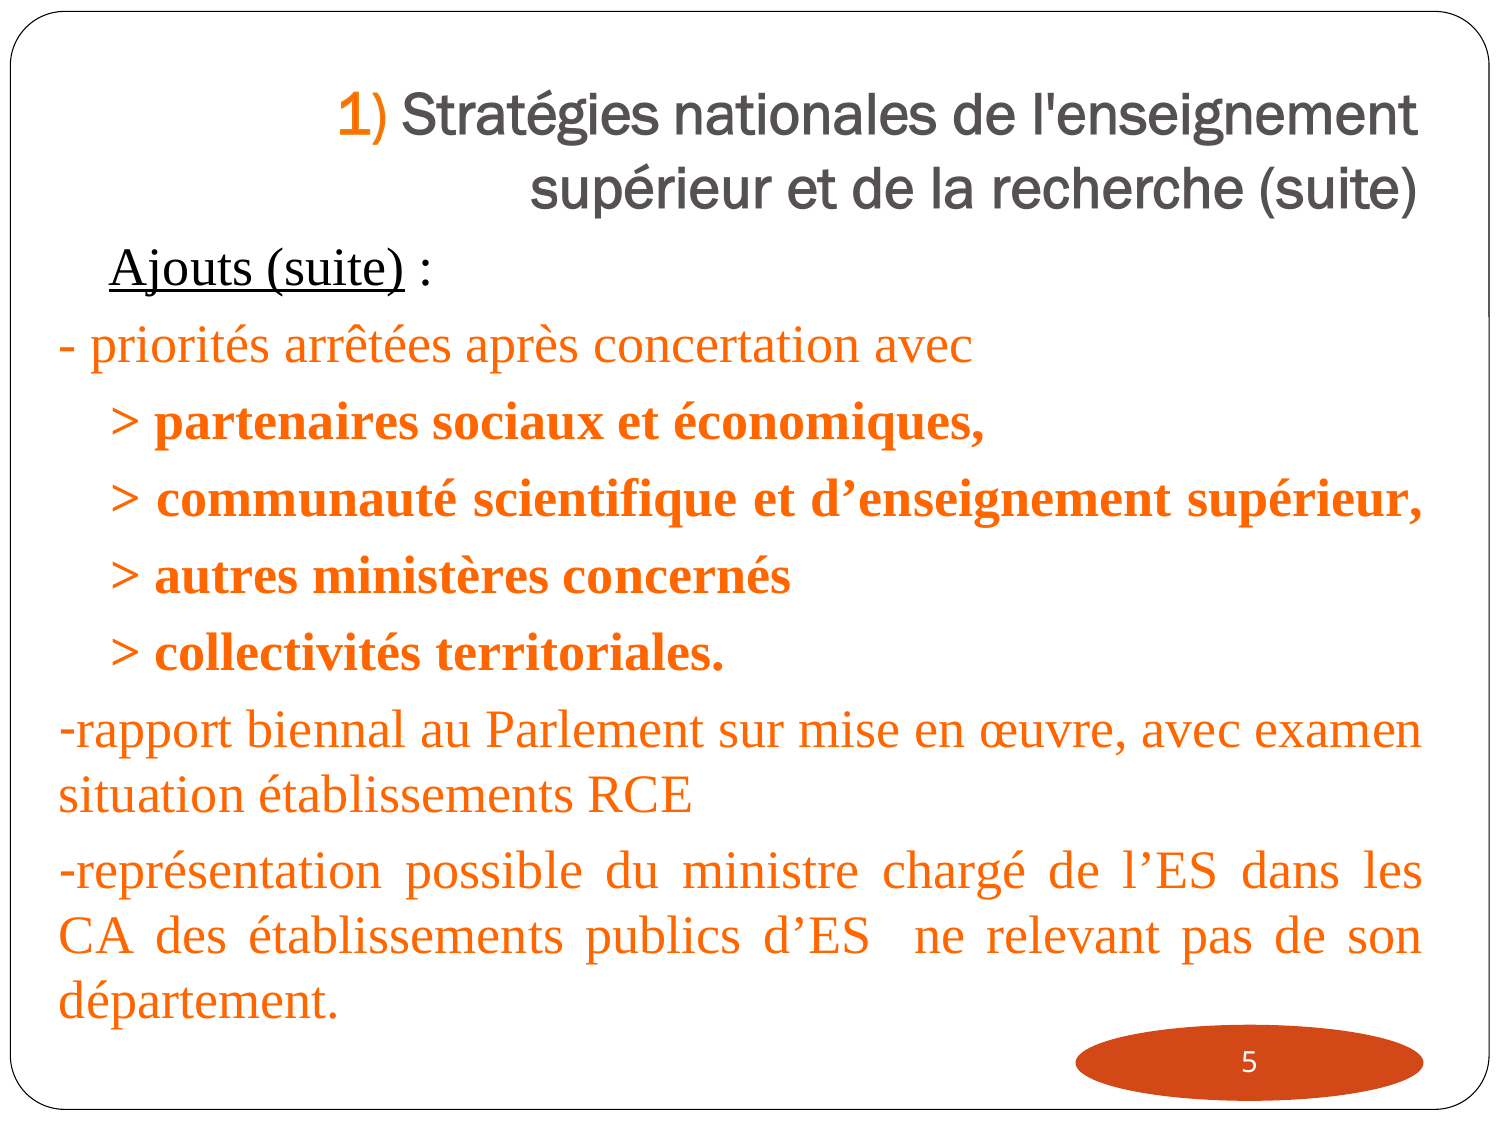

  Ajouts (suite) :
- priorités arrêtées après concertation avec
> partenaires sociaux et économiques,
> communauté scientifique et d’enseignement supérieur,
> autres ministères concernés
> collectivités territoriales.
rapport biennal au Parlement sur mise en œuvre, avec examen situation établissements RCE
représentation possible du ministre chargé de l’ES dans les CA des établissements publics d’ES ne relevant pas de son département.